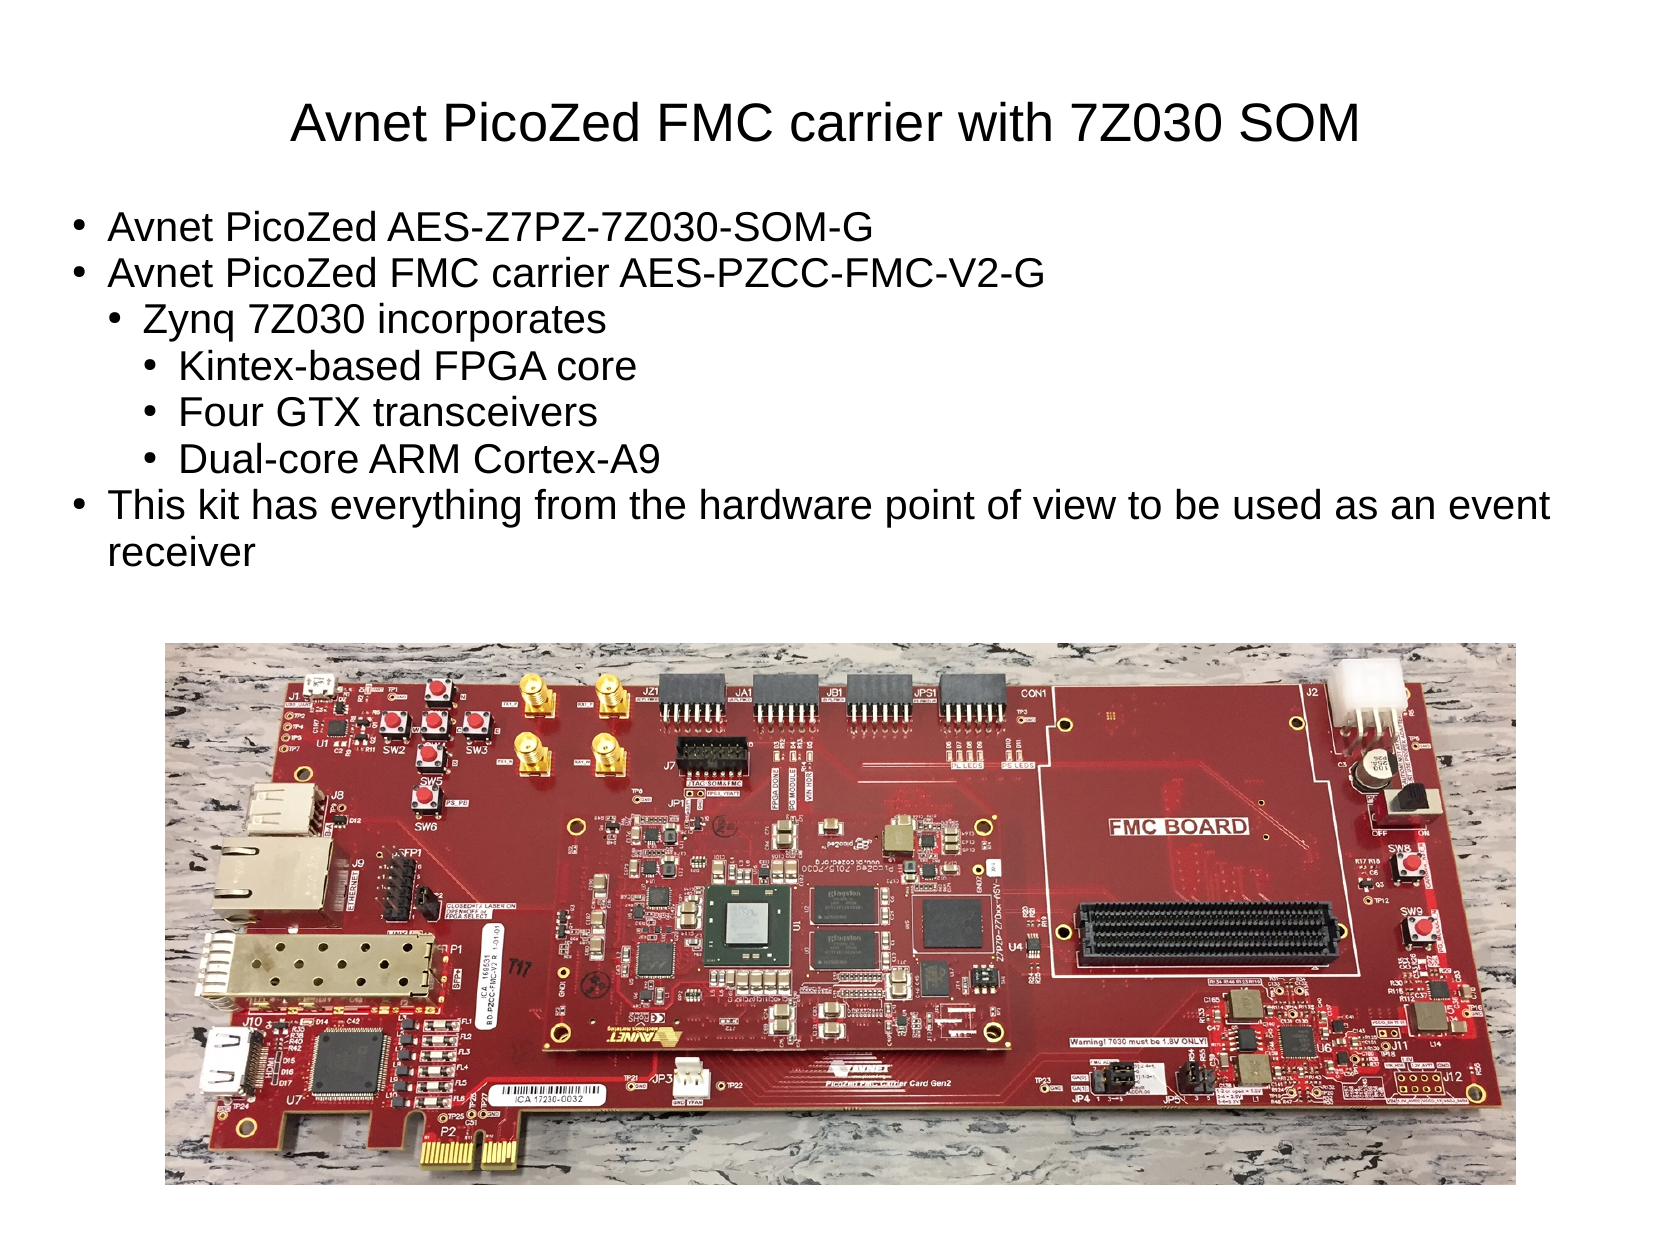

# Avnet PicoZed FMC carrier with 7Z030 SOM
Avnet PicoZed AES-Z7PZ-7Z030-SOM-G
Avnet PicoZed FMC carrier AES-PZCC-FMC-V2-G
Zynq 7Z030 incorporates
Kintex-based FPGA core
Four GTX transceivers
Dual-core ARM Cortex-A9
This kit has everything from the hardware point of view to be used as an event receiver